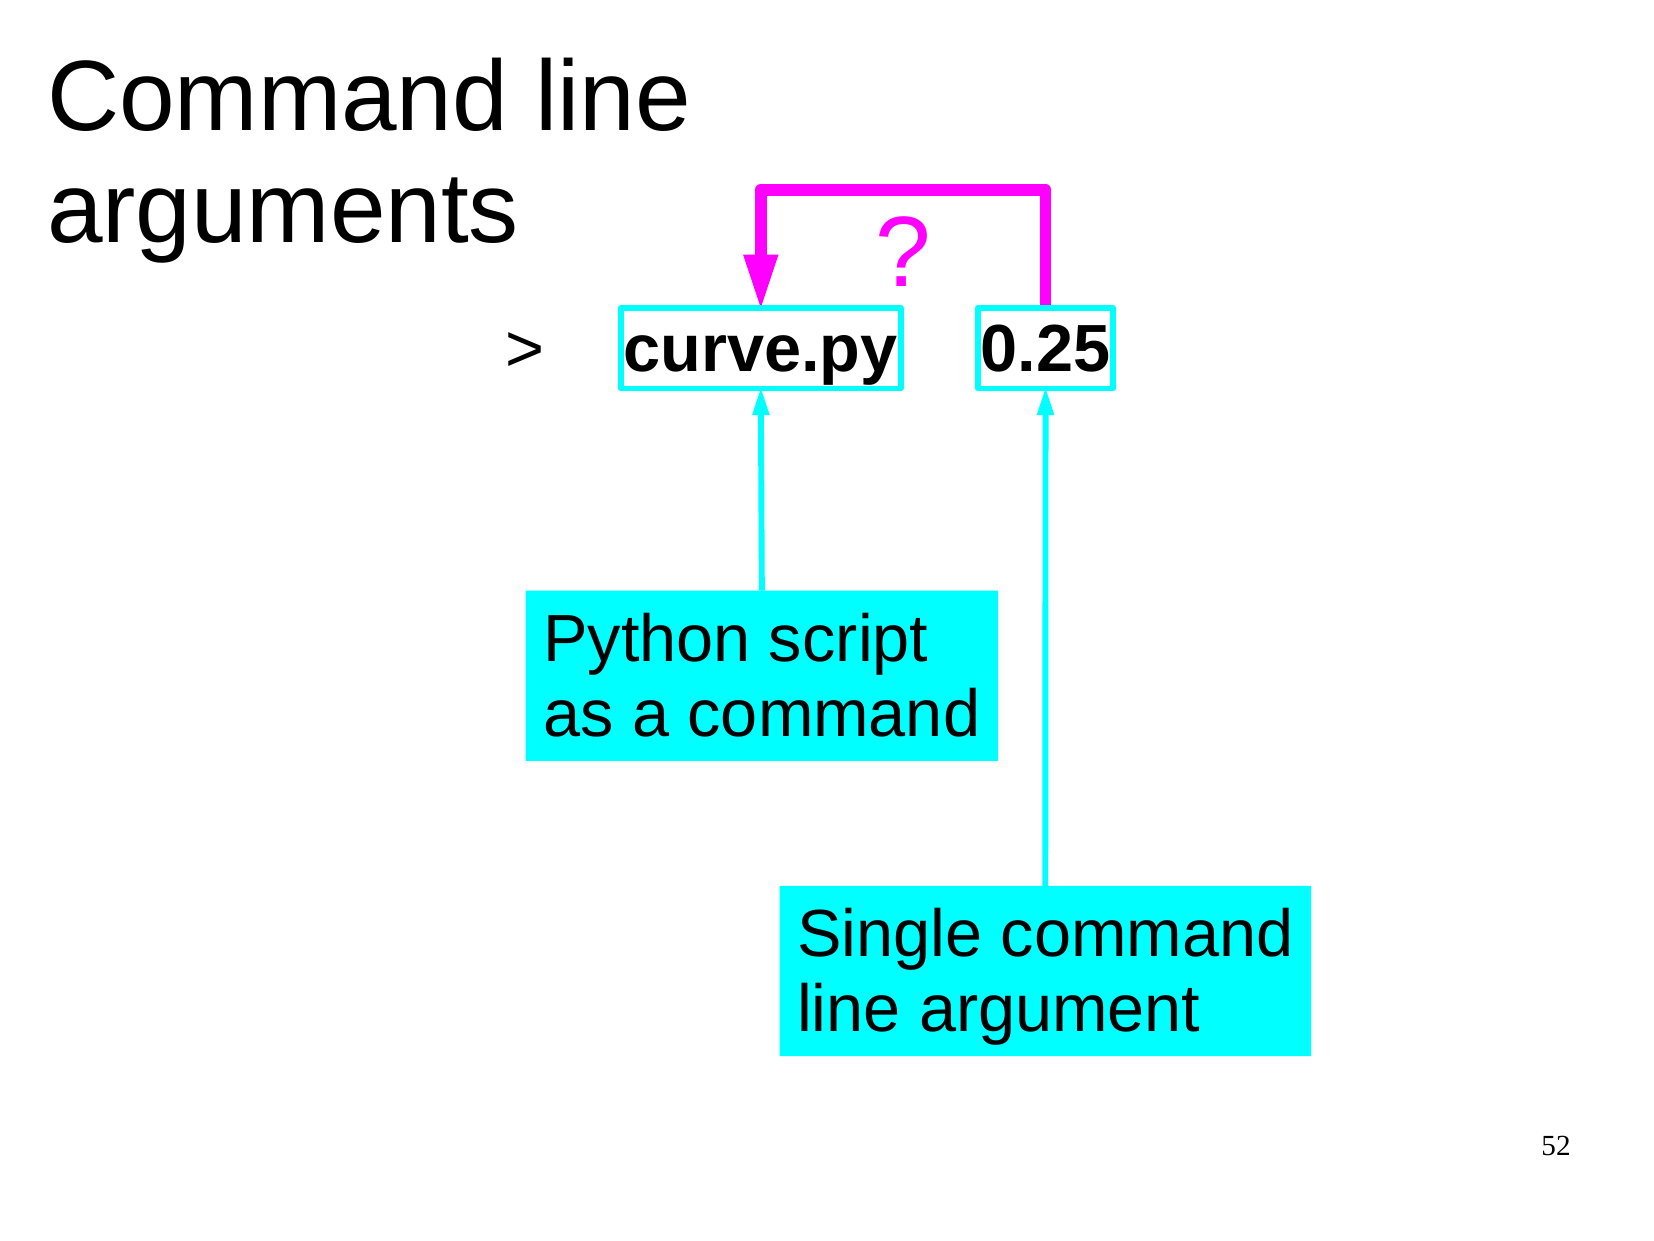

Command line
arguments
>
curve.py
0.25
Python script
as a command
Single command
line argument
52